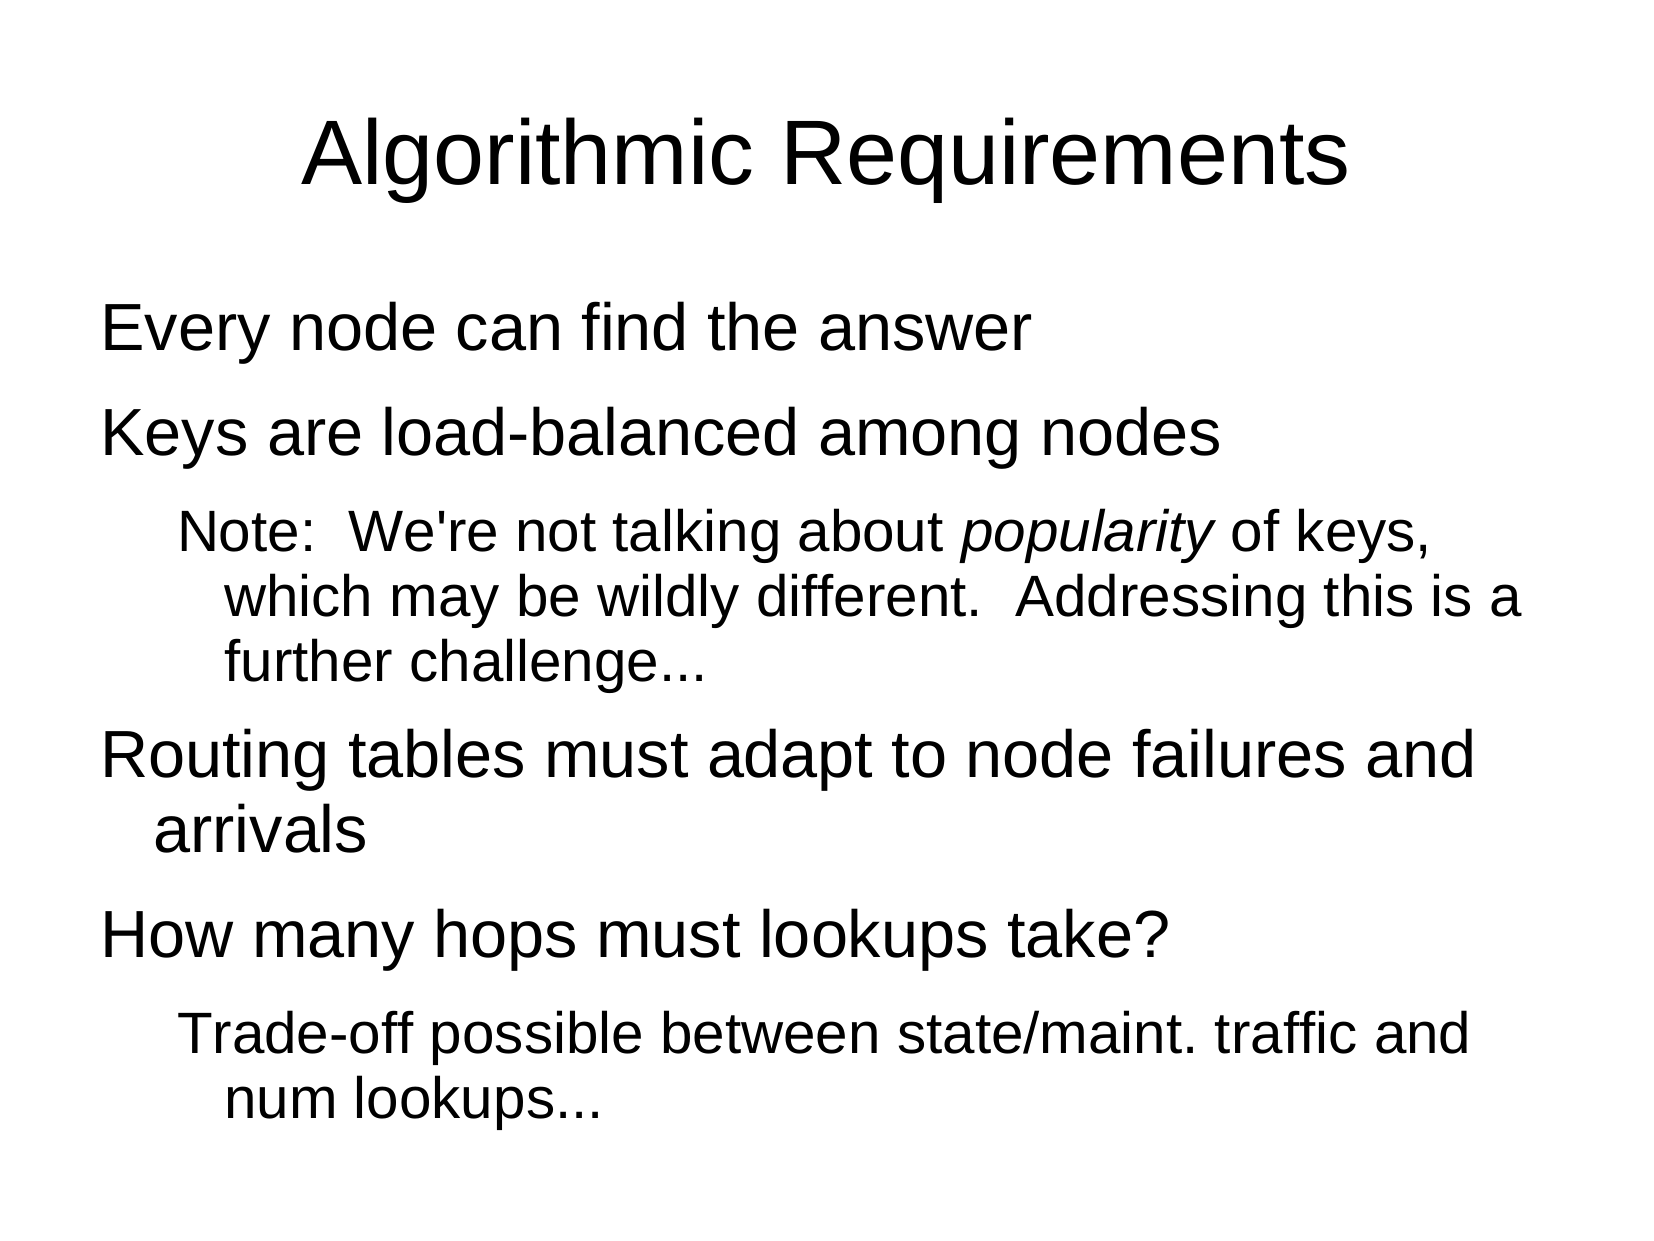

# Algorithmic Requirements
Every node can find the answer
Keys are load-balanced among nodes
Note: We're not talking about popularity of keys, which may be wildly different. Addressing this is a further challenge...
Routing tables must adapt to node failures and arrivals
How many hops must lookups take?
Trade-off possible between state/maint. traffic and num lookups...